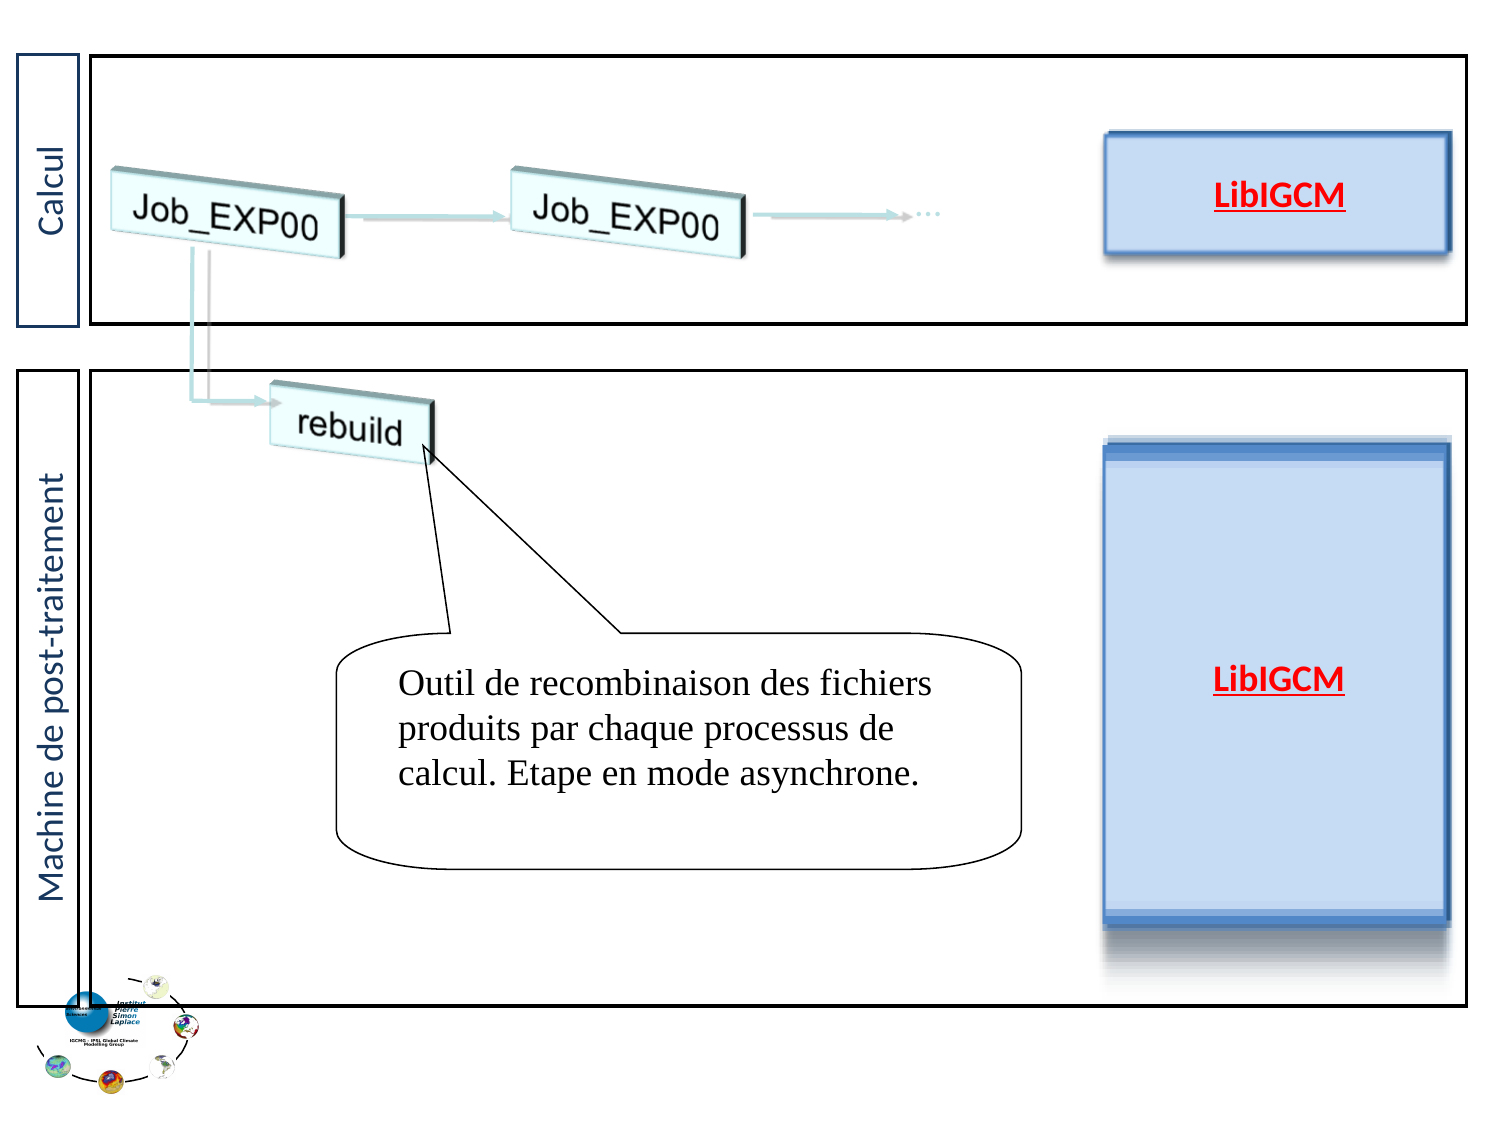

LibIGCM
Calcul
…
LibIGCM
Outil de recombinaison des fichiers produits par chaque processus de calcul. Etape en mode asynchrone.
Machine de post-traitement